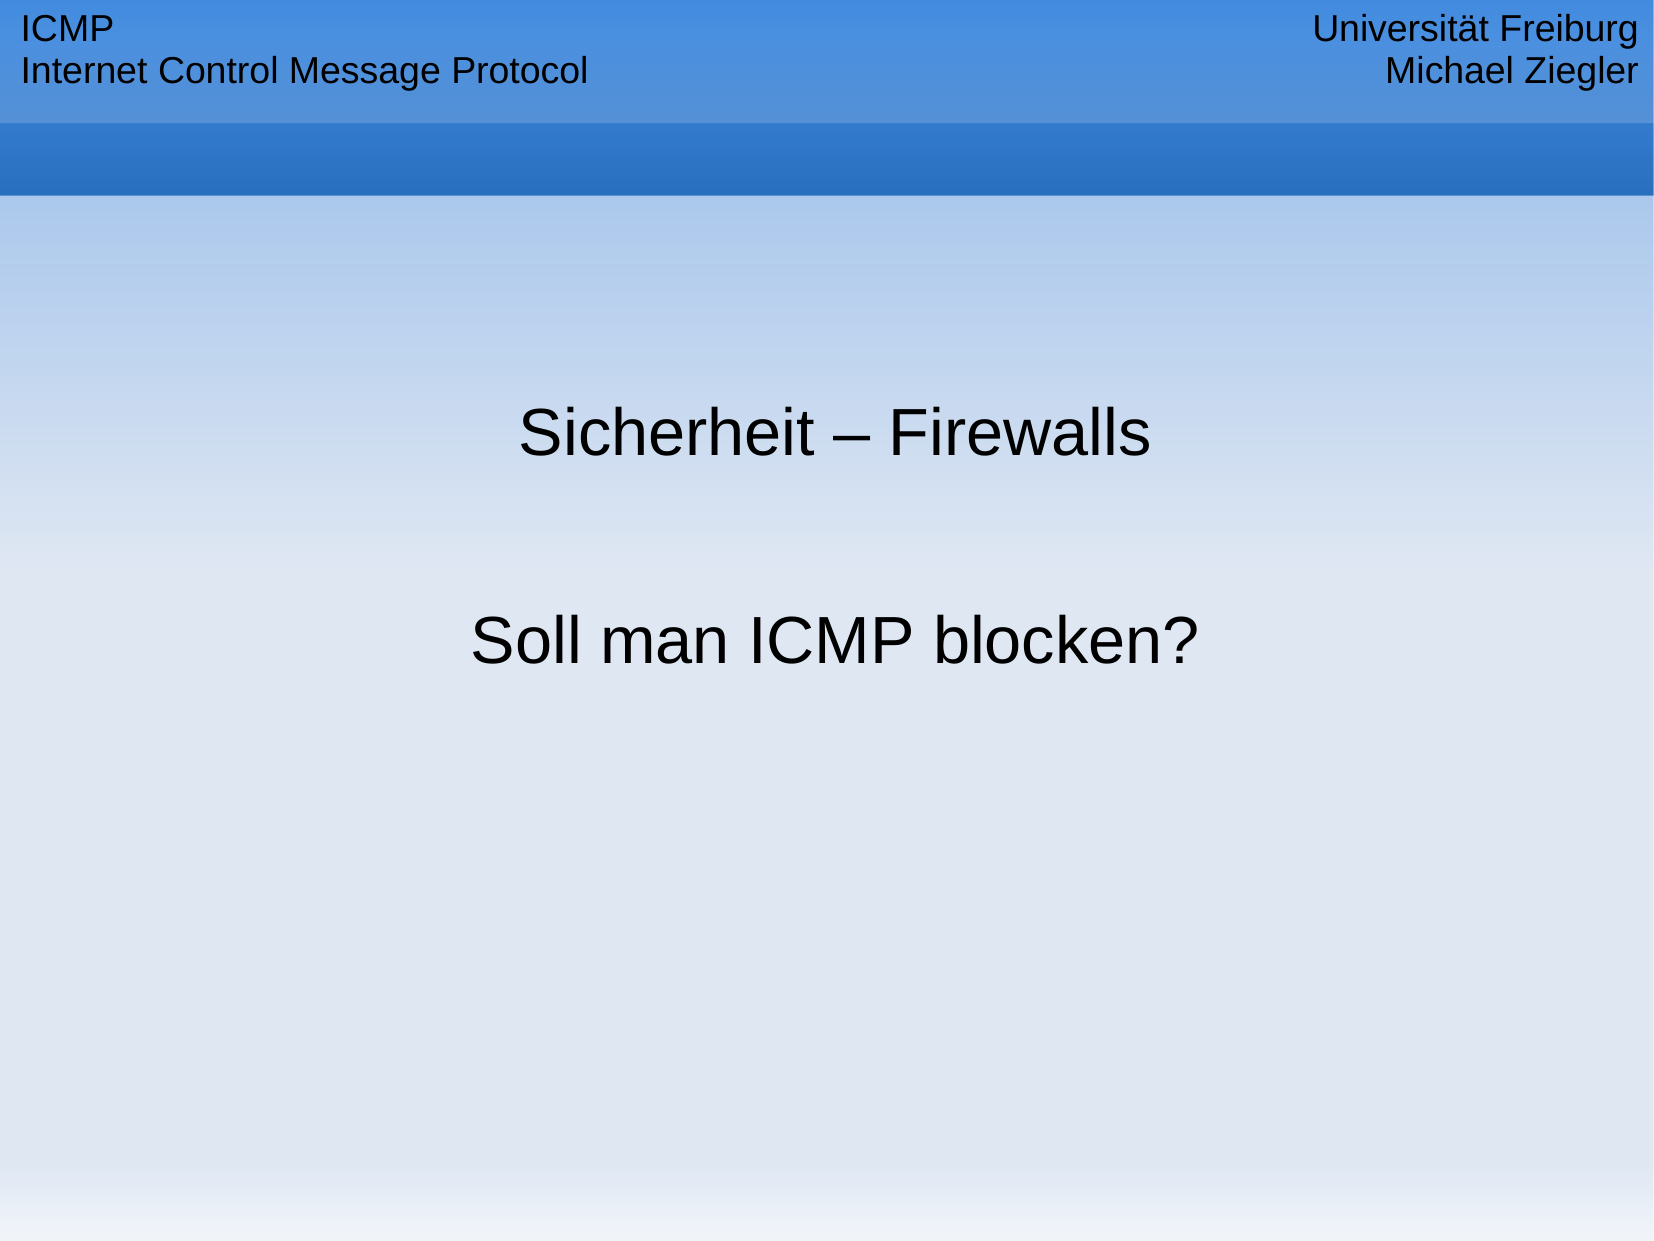

ICMP
Internet Control Message Protocol
Universität Freiburg
Michael Ziegler
# Sicherheit – Firewalls
Soll man ICMP blocken?